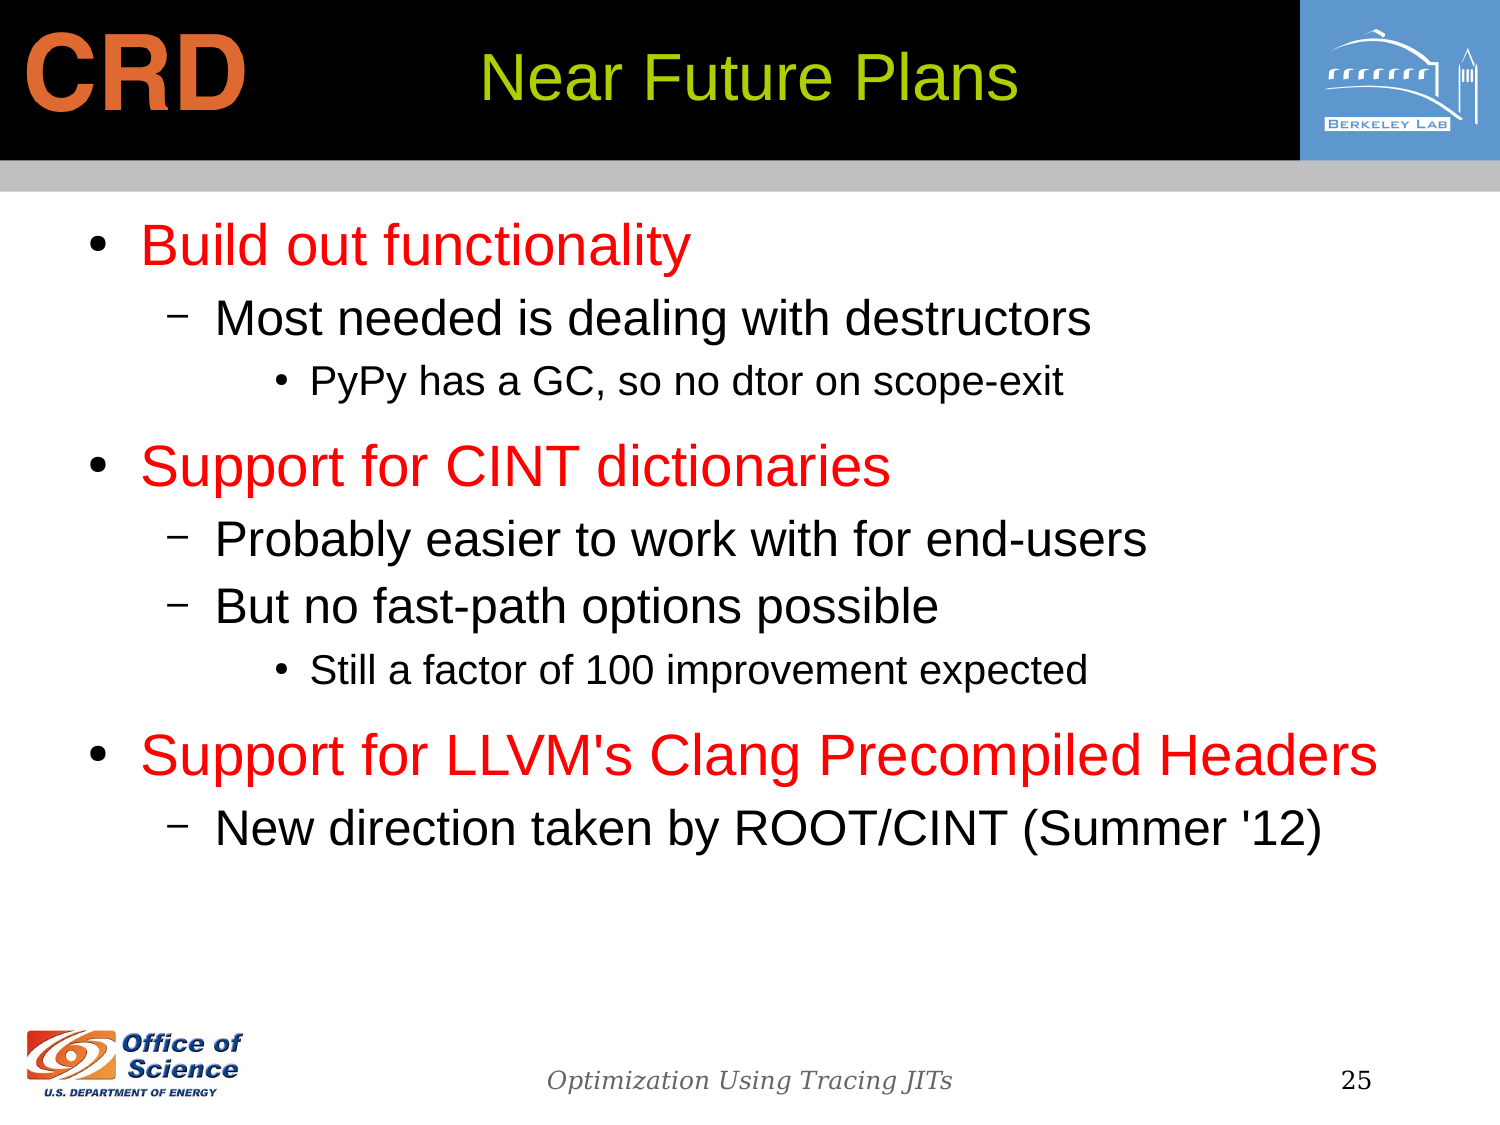

# Near Future Plans
Build out functionality
Most needed is dealing with destructors
PyPy has a GC, so no dtor on scope-exit
Support for CINT dictionaries
Probably easier to work with for end-users
But no fast-path options possible
Still a factor of 100 improvement expected
Support for LLVM's Clang Precompiled Headers
New direction taken by ROOT/CINT (Summer '12)
Optimization Using Tracing JITs
25